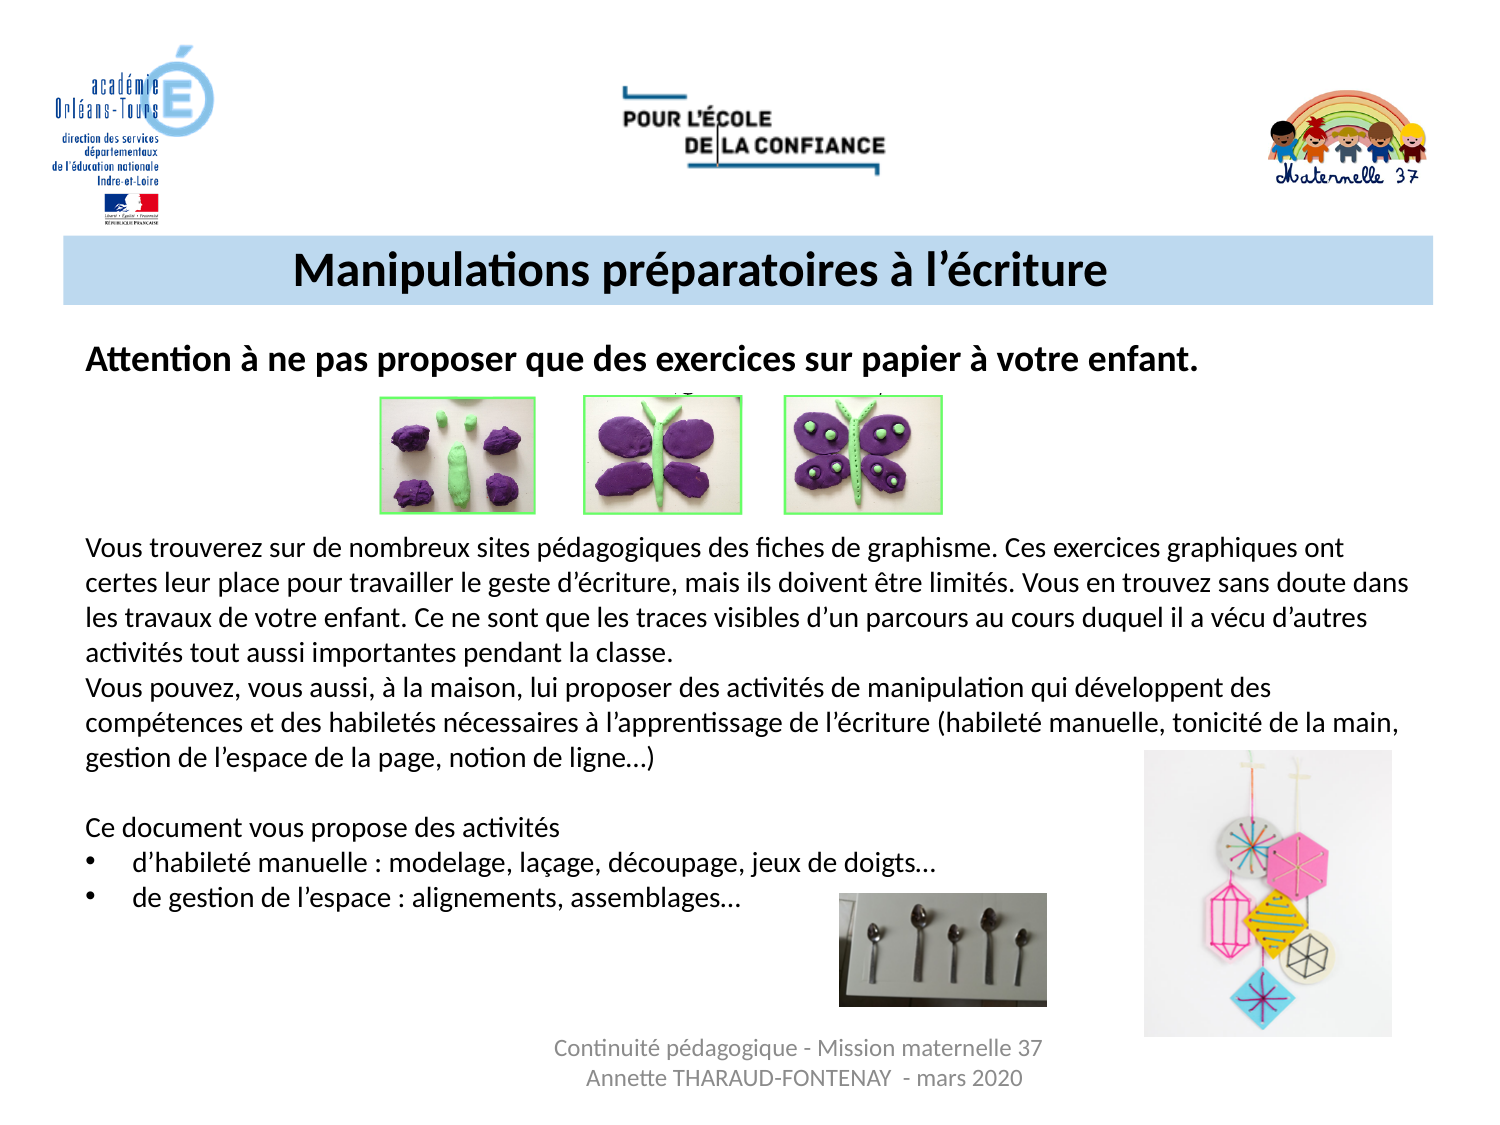

# Manipulations préparatoires à l’écriture
Attention à ne pas proposer que des exercices sur papier à votre enfant.
Vous trouverez sur de nombreux sites pédagogiques des fiches de graphisme. Ces exercices graphiques ont certes leur place pour travailler le geste d’écriture, mais ils doivent être limités. Vous en trouvez sans doute dans les travaux de votre enfant. Ce ne sont que les traces visibles d’un parcours au cours duquel il a vécu d’autres activités tout aussi importantes pendant la classe.
Vous pouvez, vous aussi, à la maison, lui proposer des activités de manipulation qui développent des compétences et des habiletés nécessaires à l’apprentissage de l’écriture (habileté manuelle, tonicité de la main, gestion de l’espace de la page, notion de ligne…)
Ce document vous propose des activités
d’habileté manuelle : modelage, laçage, découpage, jeux de doigts…
de gestion de l’espace : alignements, assemblages…
Continuité pédagogique - Mission maternelle 37
Annette THARAUD-FONTENAY - mars 2020